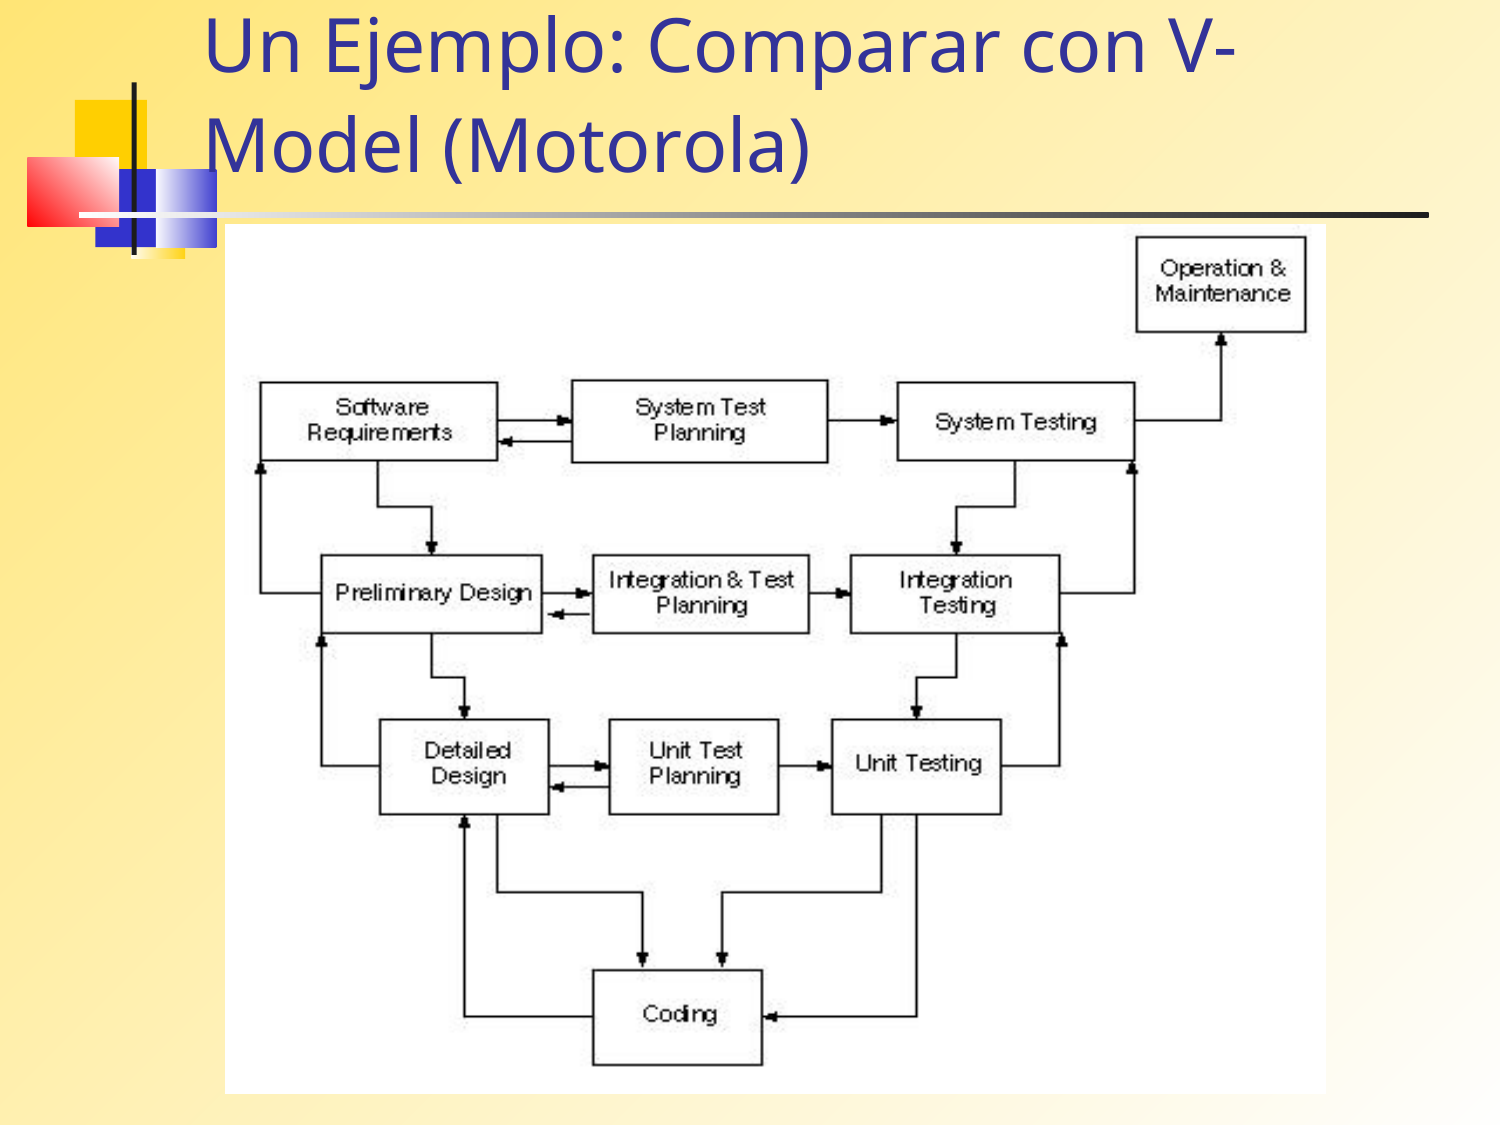

# Un Ejemplo: Comparar con V-Model (Motorola)‏